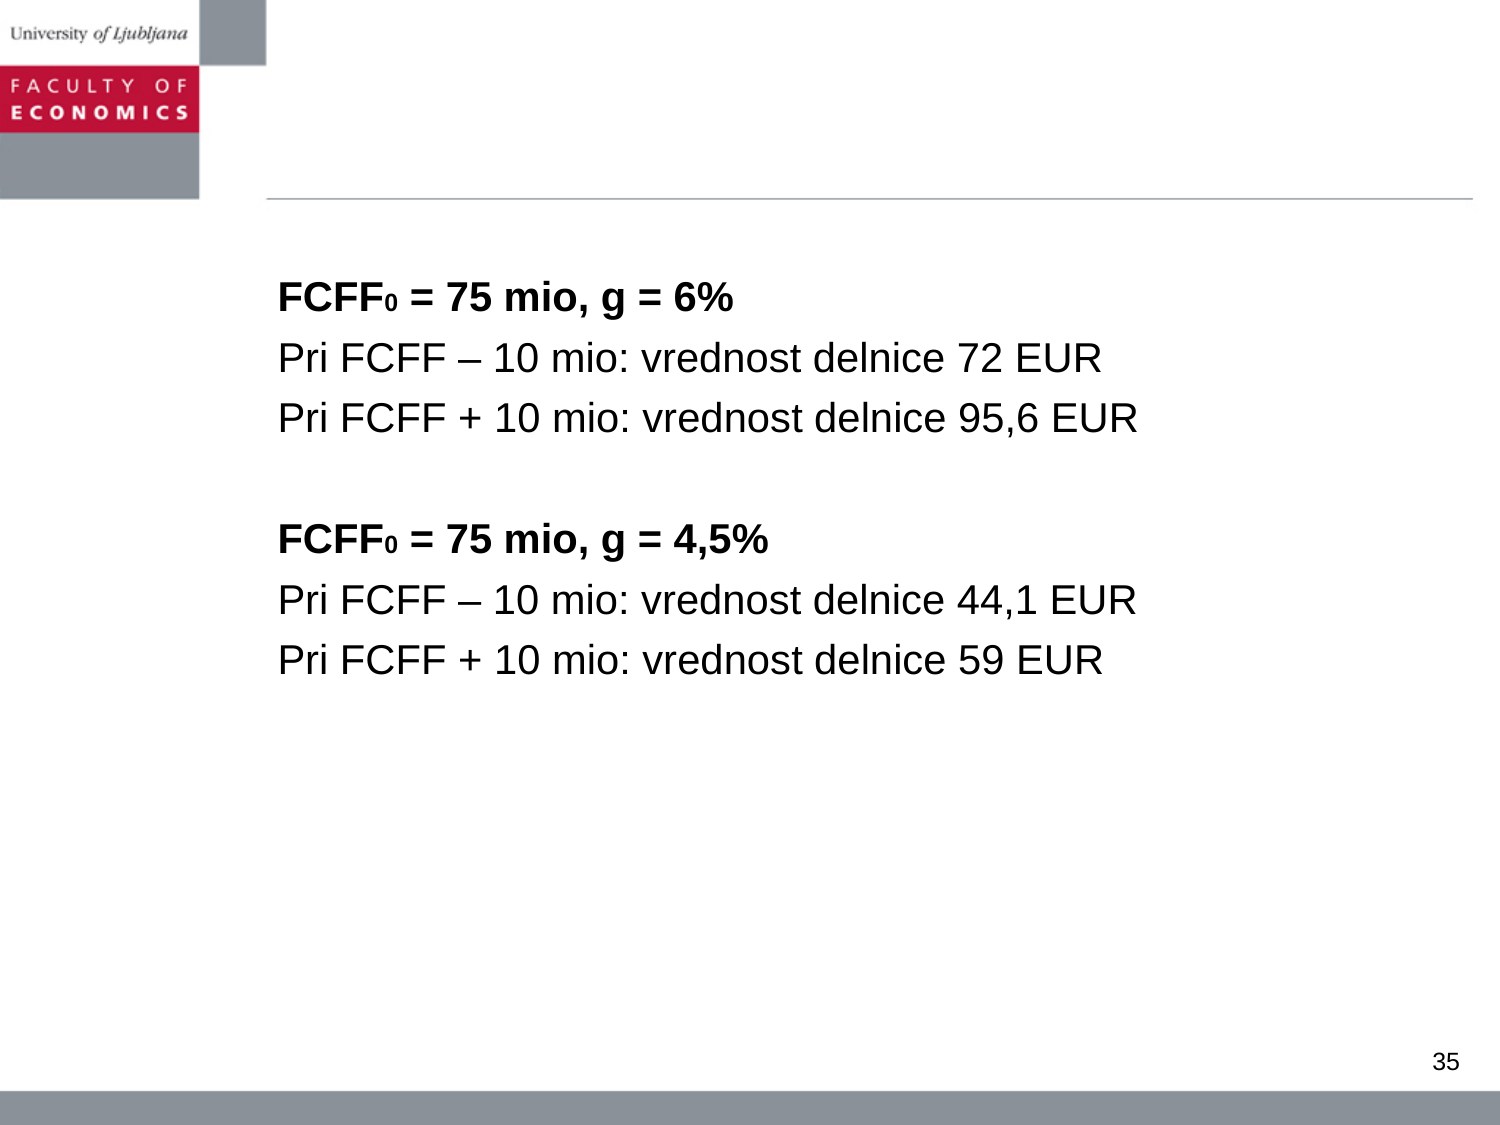

#
FCFF0 = 75 mio, g = 6%
Pri FCFF – 10 mio: vrednost delnice 72 EUR
Pri FCFF + 10 mio: vrednost delnice 95,6 EUR
FCFF0 = 75 mio, g = 4,5%
Pri FCFF – 10 mio: vrednost delnice 44,1 EUR
Pri FCFF + 10 mio: vrednost delnice 59 EUR